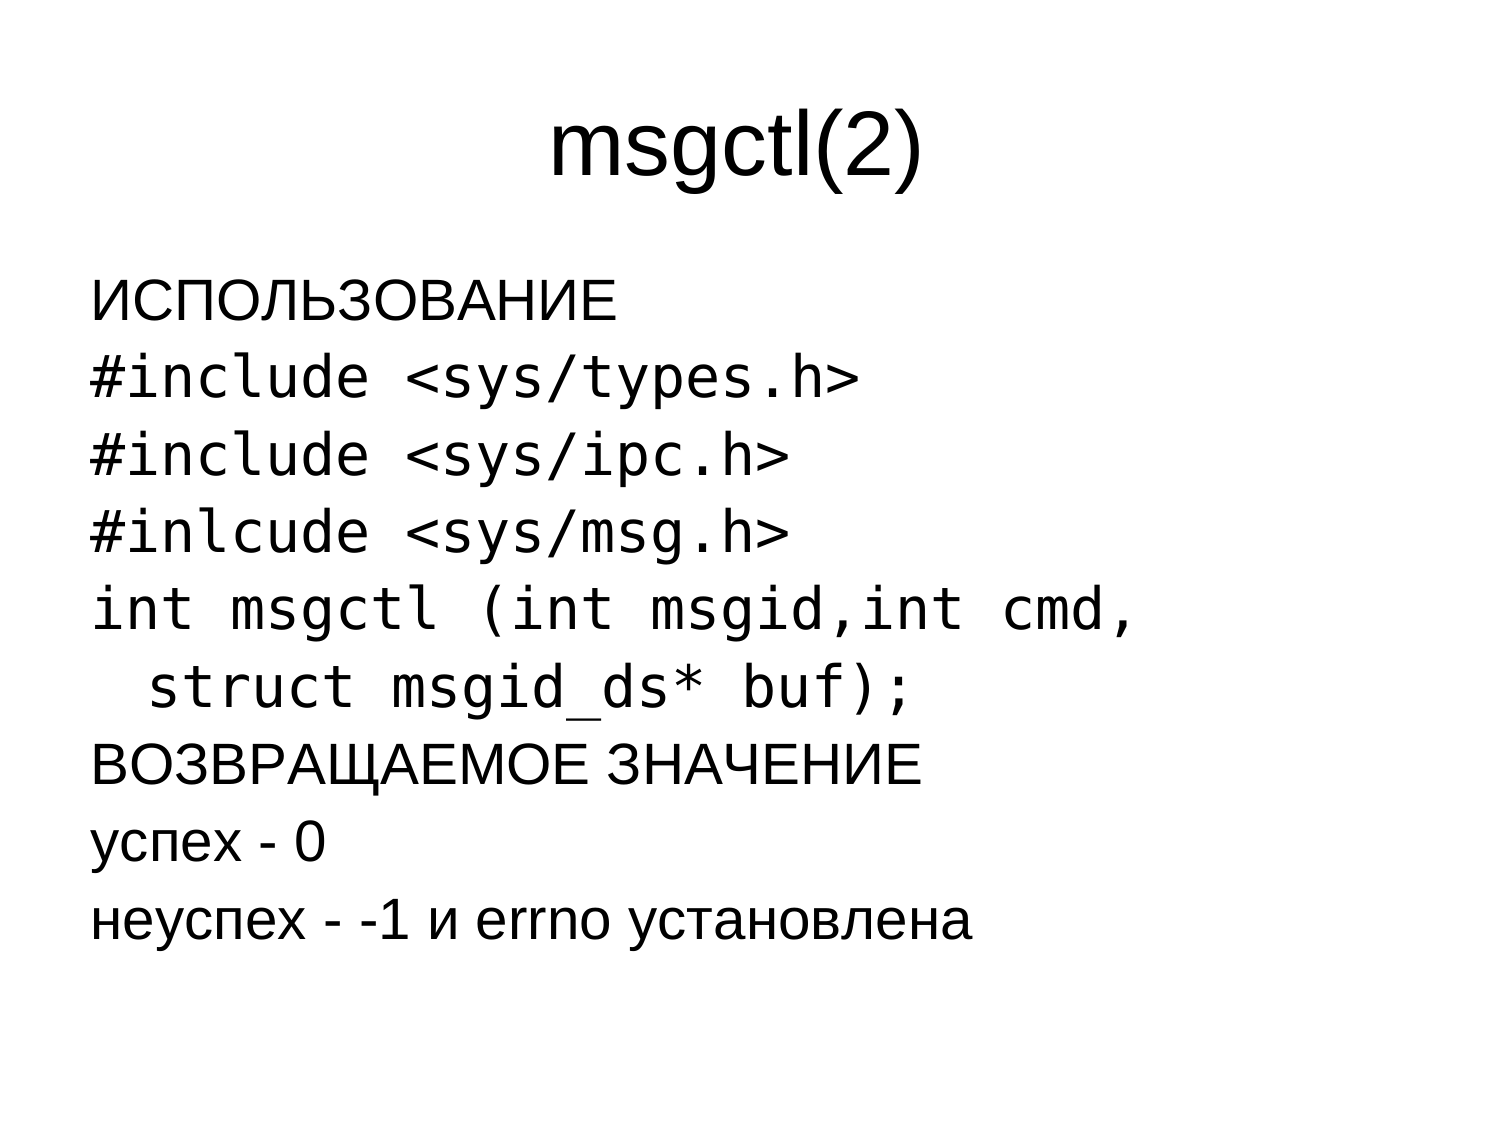

# msgctl(2)
ИСПОЛЬЗОВАНИЕ
#include <sys/types.h>
#include <sys/ipc.h>
#inlcude <sys/msg.h>
int msgctl (int msgid,int cmd,
	struct msgid_ds* buf);
ВОЗВРАЩАЕМОЕ ЗНАЧЕНИЕ
успех - 0
неуспех - -1 и errno установлена